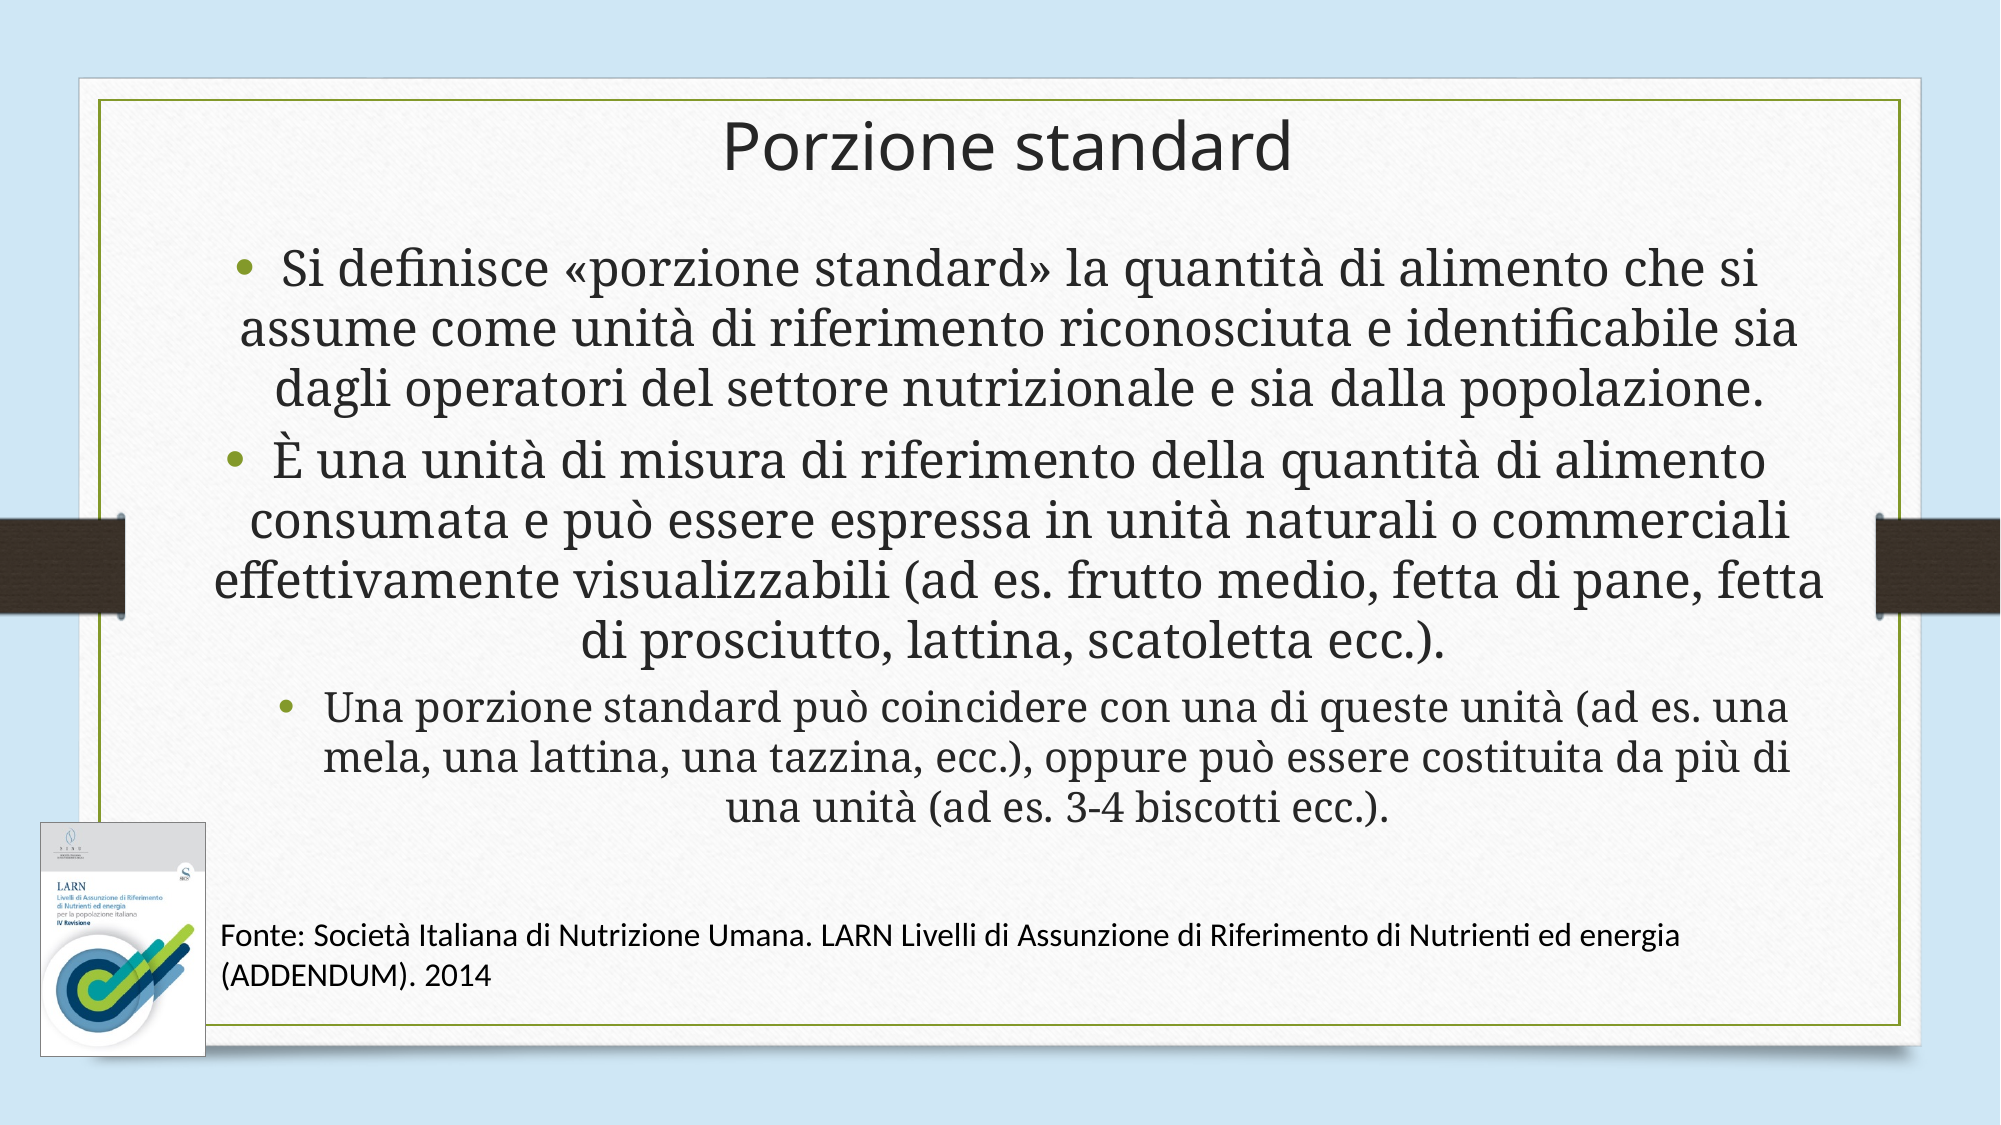

# Porzione standard
Si definisce «porzione standard» la quantità di alimento che si assume come unità di riferimento riconosciuta e identificabile sia dagli operatori del settore nutrizionale e sia dalla popolazione.
È una unità di misura di riferimento della quantità di alimento consumata e può essere espressa in unità naturali o commerciali effettivamente visualizzabili (ad es. frutto medio, fetta di pane, fetta di prosciutto, lattina, scatoletta ecc.).
Una porzione standard può coincidere con una di queste unità (ad es. una mela, una lattina, una tazzina, ecc.), oppure può essere costituita da più di una unità (ad es. 3-4 biscotti ecc.).
Fonte: Società Italiana di Nutrizione Umana. LARN Livelli di Assunzione di Riferimento di Nutrienti ed energia (ADDENDUM). 2014